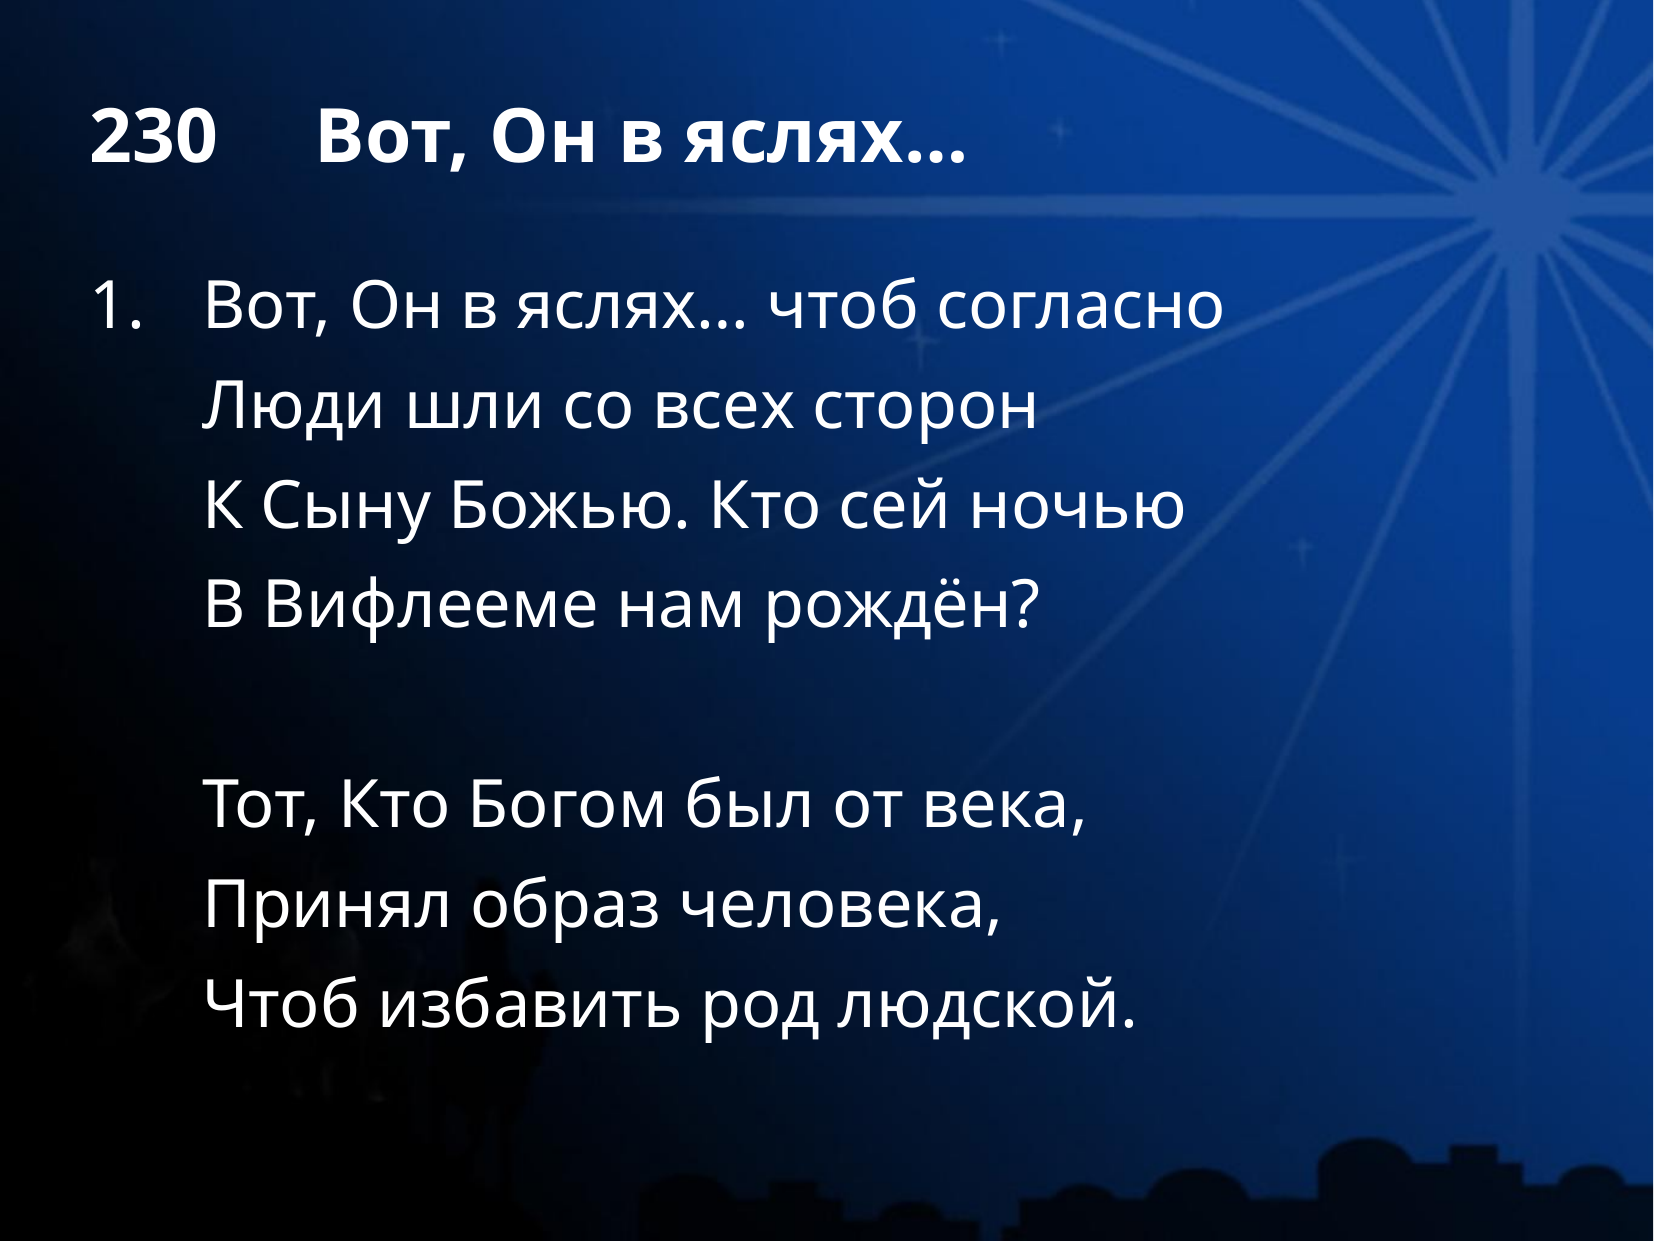

230	Вот, Он в яслях…
1.	Вот, Он в яслях… чтоб согласно
	Люди шли со всех сторон
	К Сыну Божью. Кто сей ночью
	В Вифлееме нам рождён?
	Тот, Кто Богом был от века,
	Принял образ человека,
	Чтоб избавить род людской.